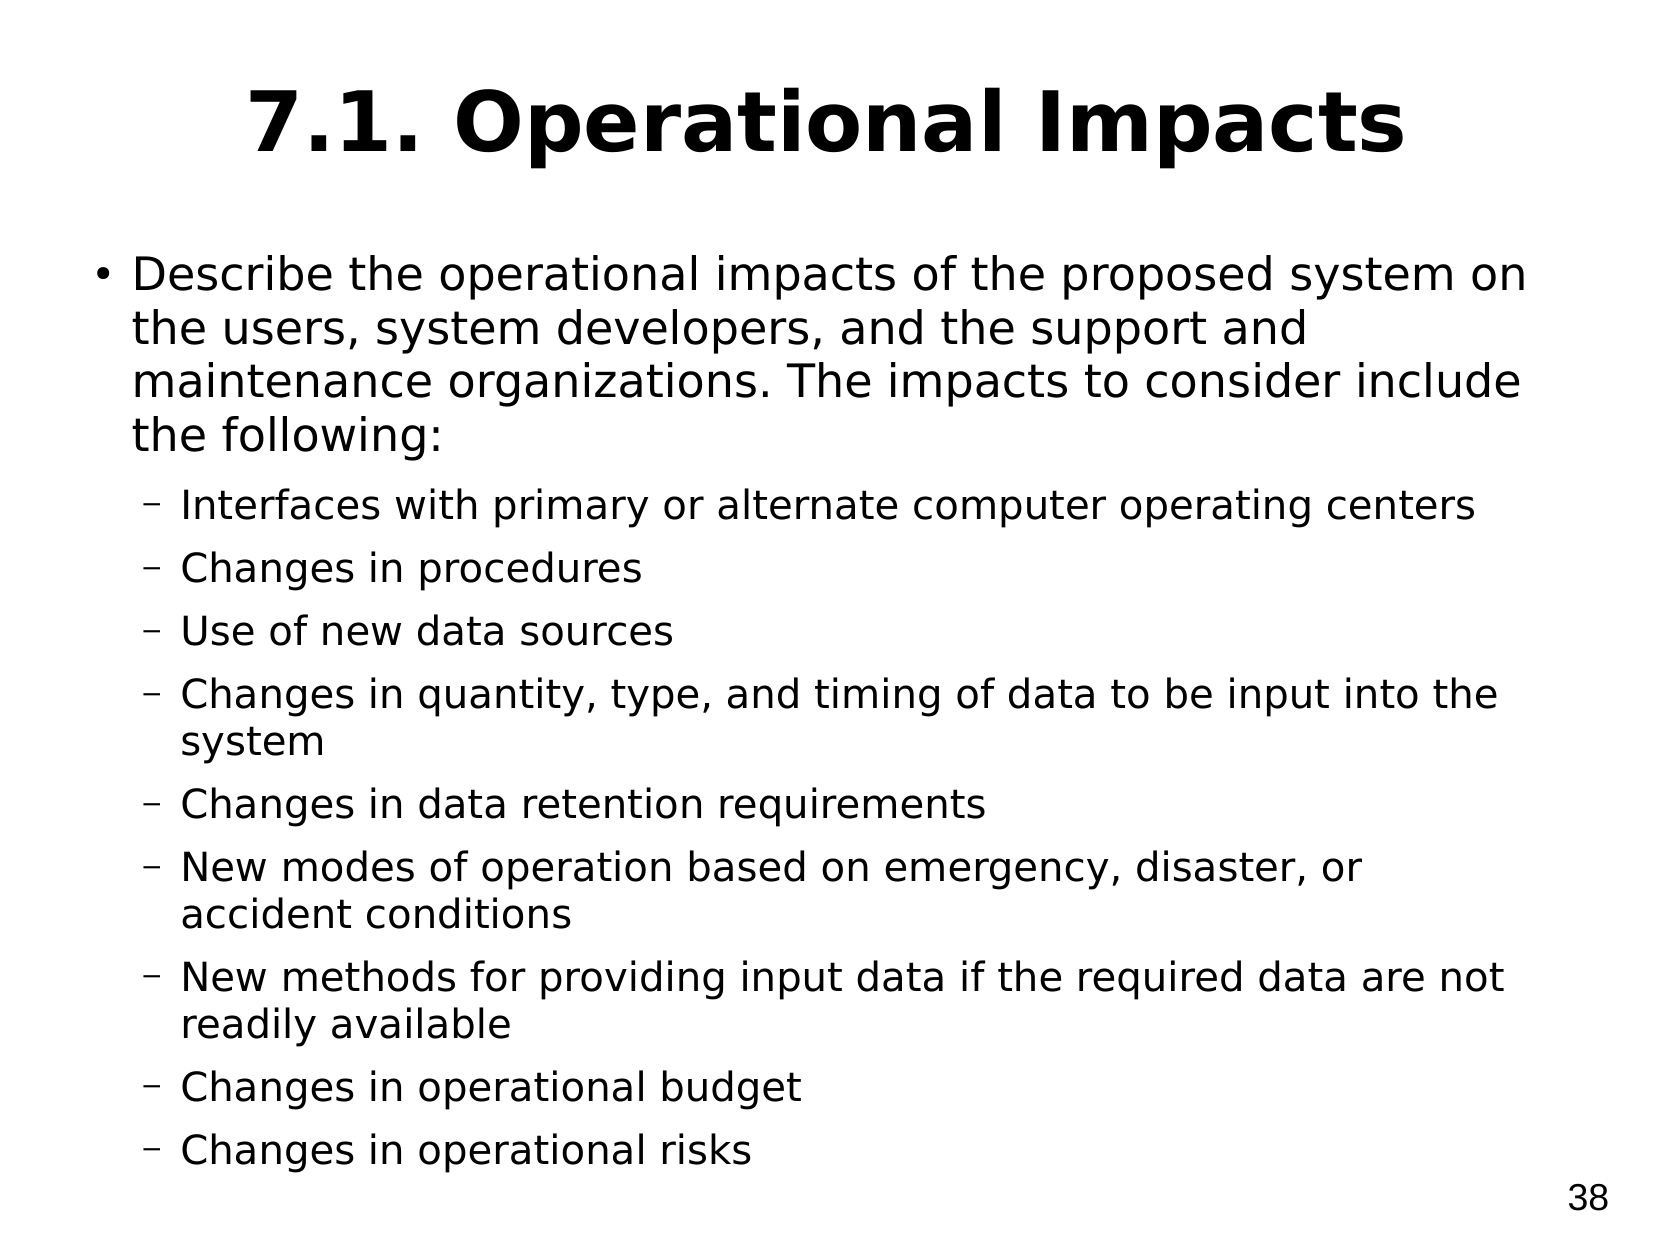

# 7.1. Operational Impacts
Describe the operational impacts of the proposed system on the users, system developers, and the support and maintenance organizations. The impacts to consider include the following:
Interfaces with primary or alternate computer operating centers
Changes in procedures
Use of new data sources
Changes in quantity, type, and timing of data to be input into the system
Changes in data retention requirements
New modes of operation based on emergency, disaster, or accident conditions
New methods for providing input data if the required data are not readily available
Changes in operational budget
Changes in operational risks